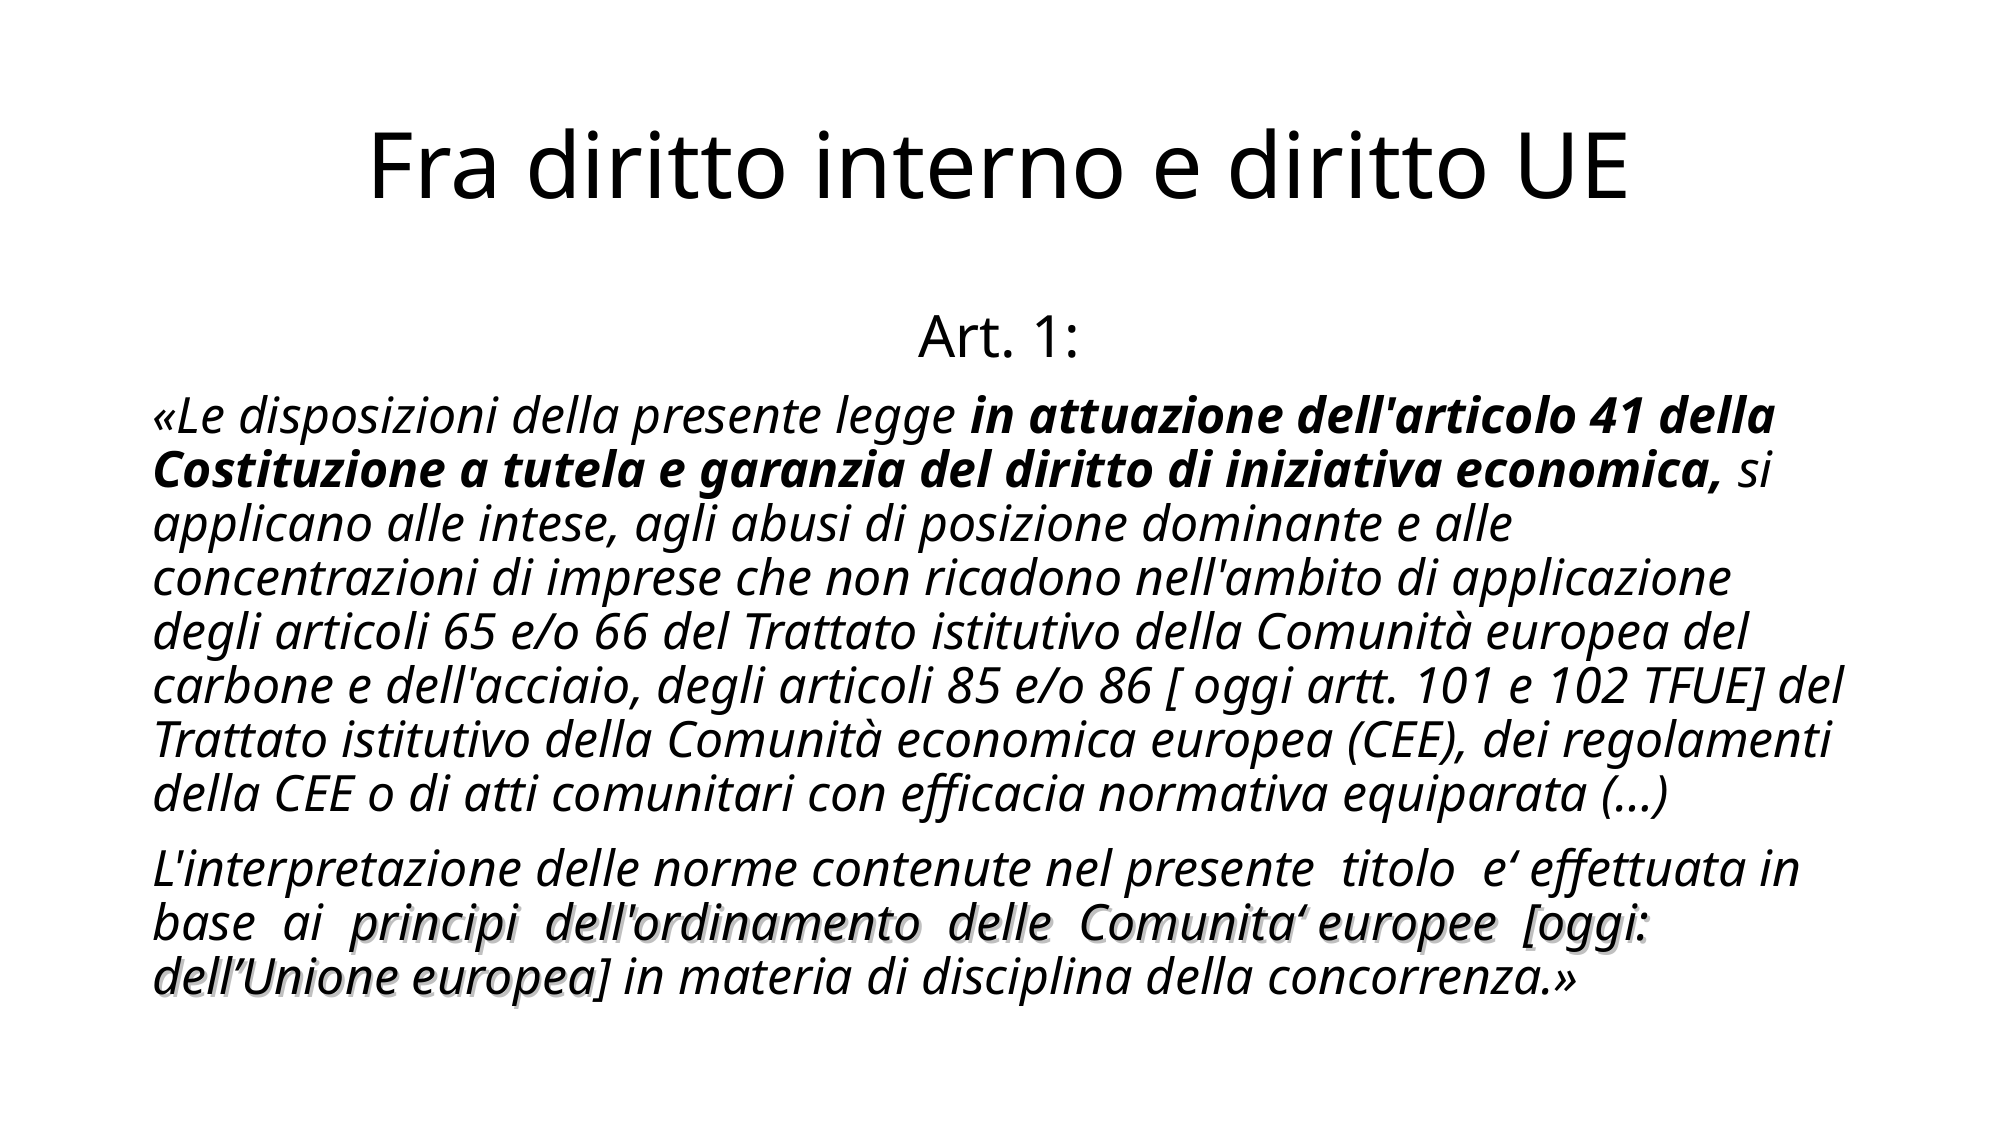

# Fra diritto interno e diritto UE
Art. 1:
«Le disposizioni della presente legge in attuazione dell'articolo 41 della Costituzione a tutela e garanzia del diritto di iniziativa economica, si applicano alle intese, agli abusi di posizione dominante e alle concentrazioni di imprese che non ricadono nell'ambito di applicazione degli articoli 65 e/o 66 del Trattato istitutivo della Comunità europea del carbone e dell'acciaio, degli articoli 85 e/o 86 [ oggi artt. 101 e 102 TFUE] del Trattato istitutivo della Comunità economica europea (CEE), dei regolamenti della CEE o di atti comunitari con efficacia normativa equiparata (…)
L'interpretazione delle norme contenute nel presente titolo e‘ effettuata in base ai principi dell'ordinamento delle Comunita‘ europee [oggi: dell’Unione europea] in materia di disciplina della concorrenza.»